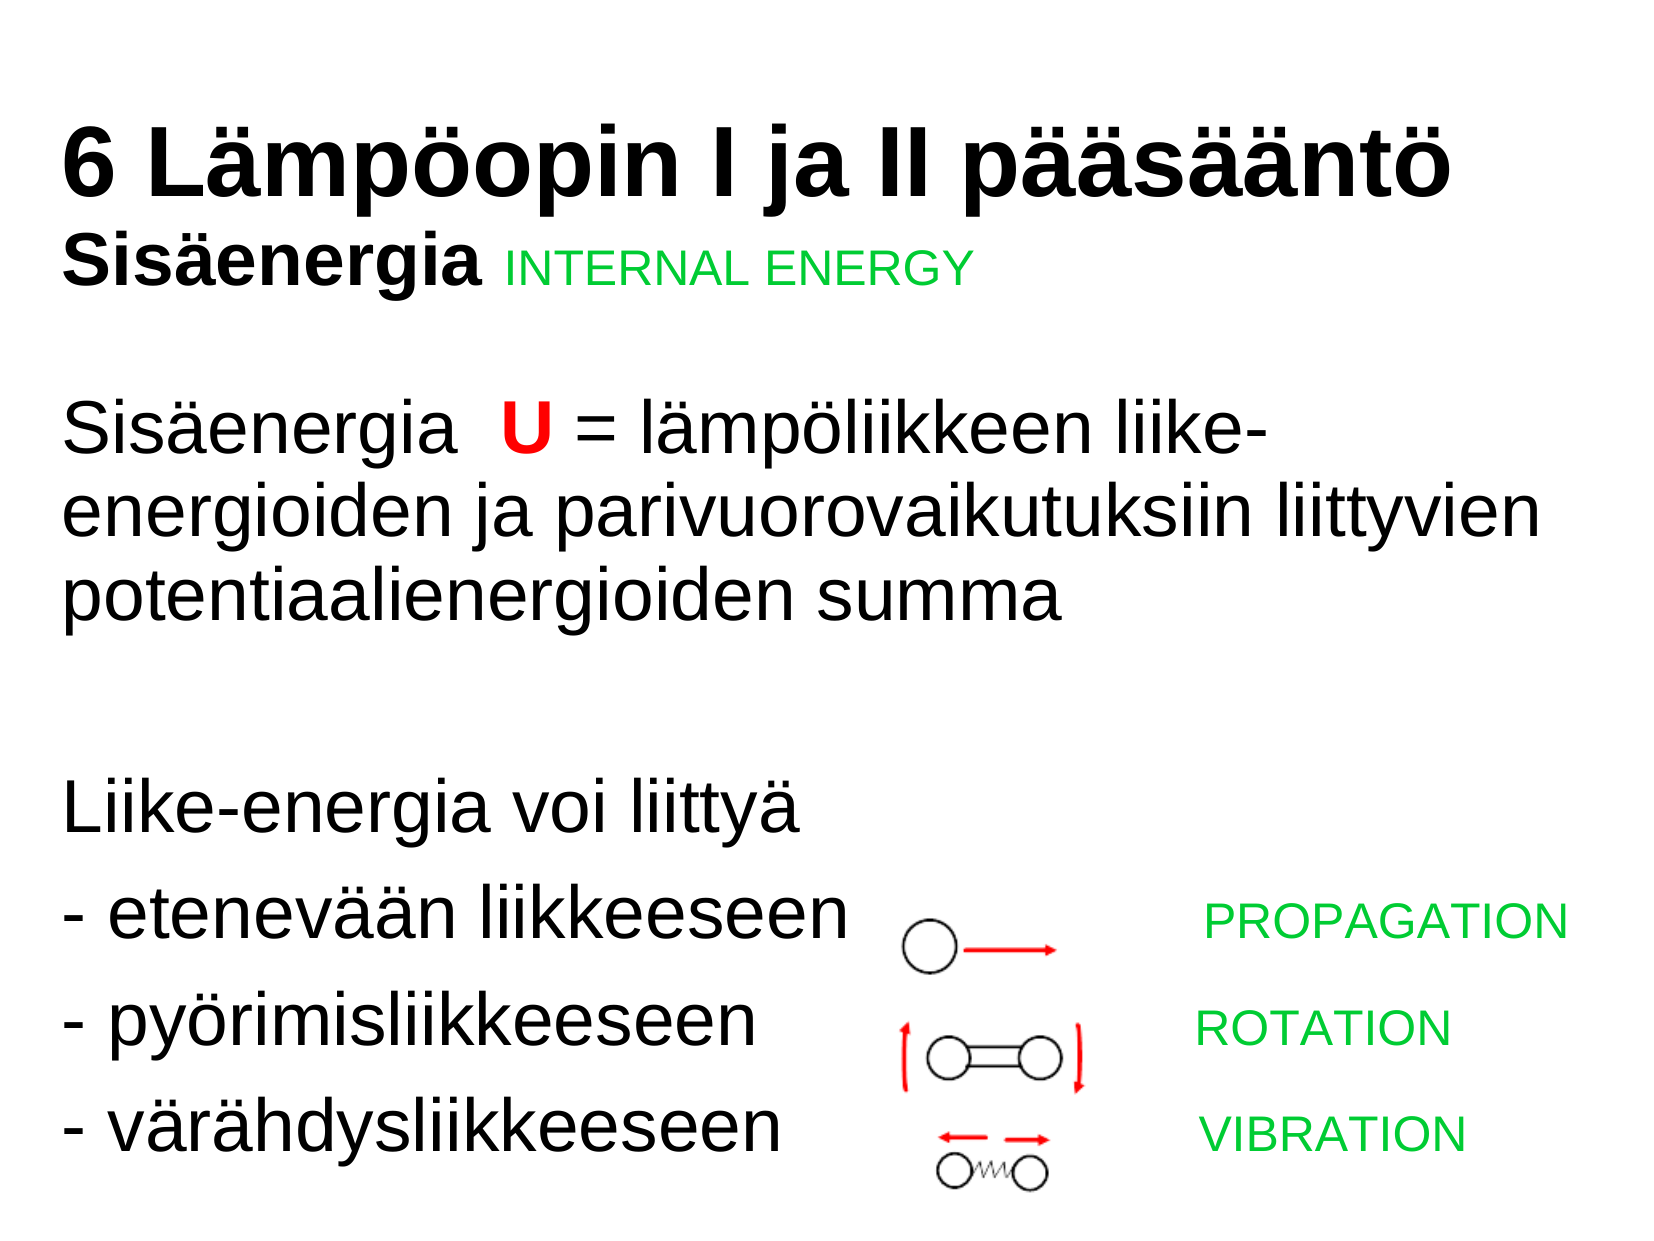

6 Lämpöopin I ja II pääsääntö
Sisäenergia INTERNAL ENERGY
Sisäenergia U = lämpöliikkeen liike-energioiden ja parivuorovaikutuksiin liittyvien potentiaalienergioiden summa
Liike-energia voi liittyä
- etenevään liikkeeseen PROPAGATION
- pyörimisliikkeeseen ROTATION
- värähdysliikkeeseen VIBRATION